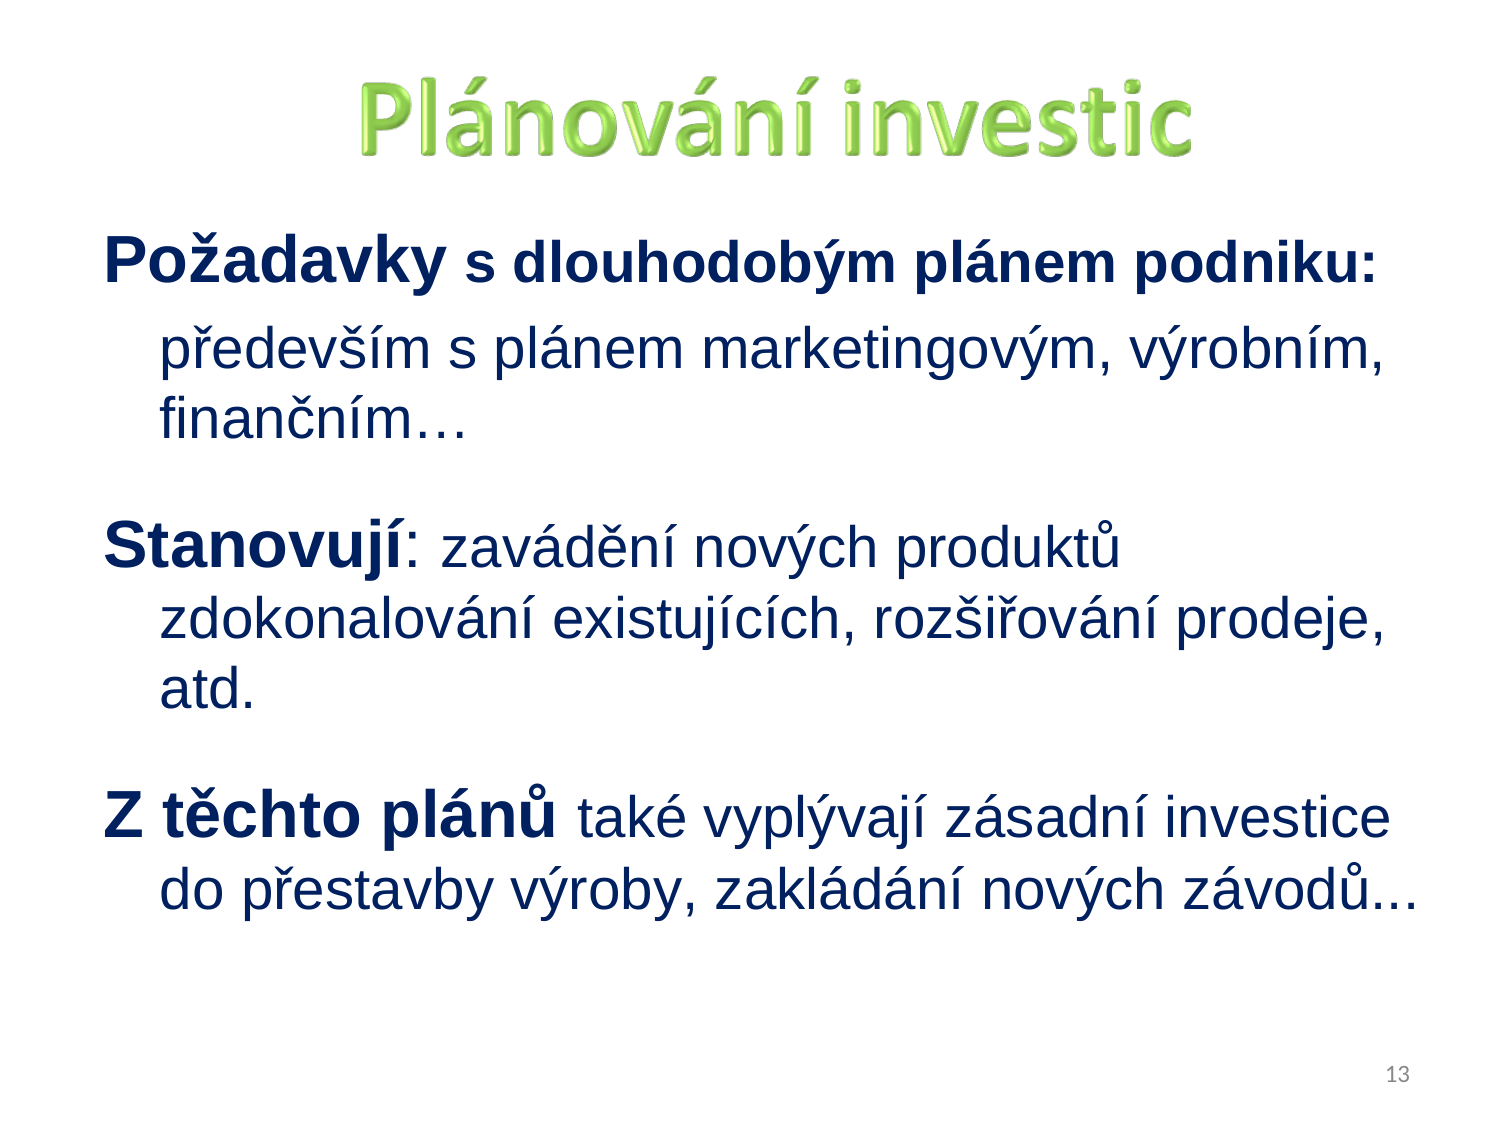

# Požadavky s dlouhodobým plánem podniku:
	především s plánem marketingovým, výrobním, finančním…
Stanovují: zavádění nových produktů zdokonalování existujících, rozšiřování prodeje, atd.
Z těchto plánů také vyplývají zásadní investice do přestavby výroby, zakládání nových závodů...